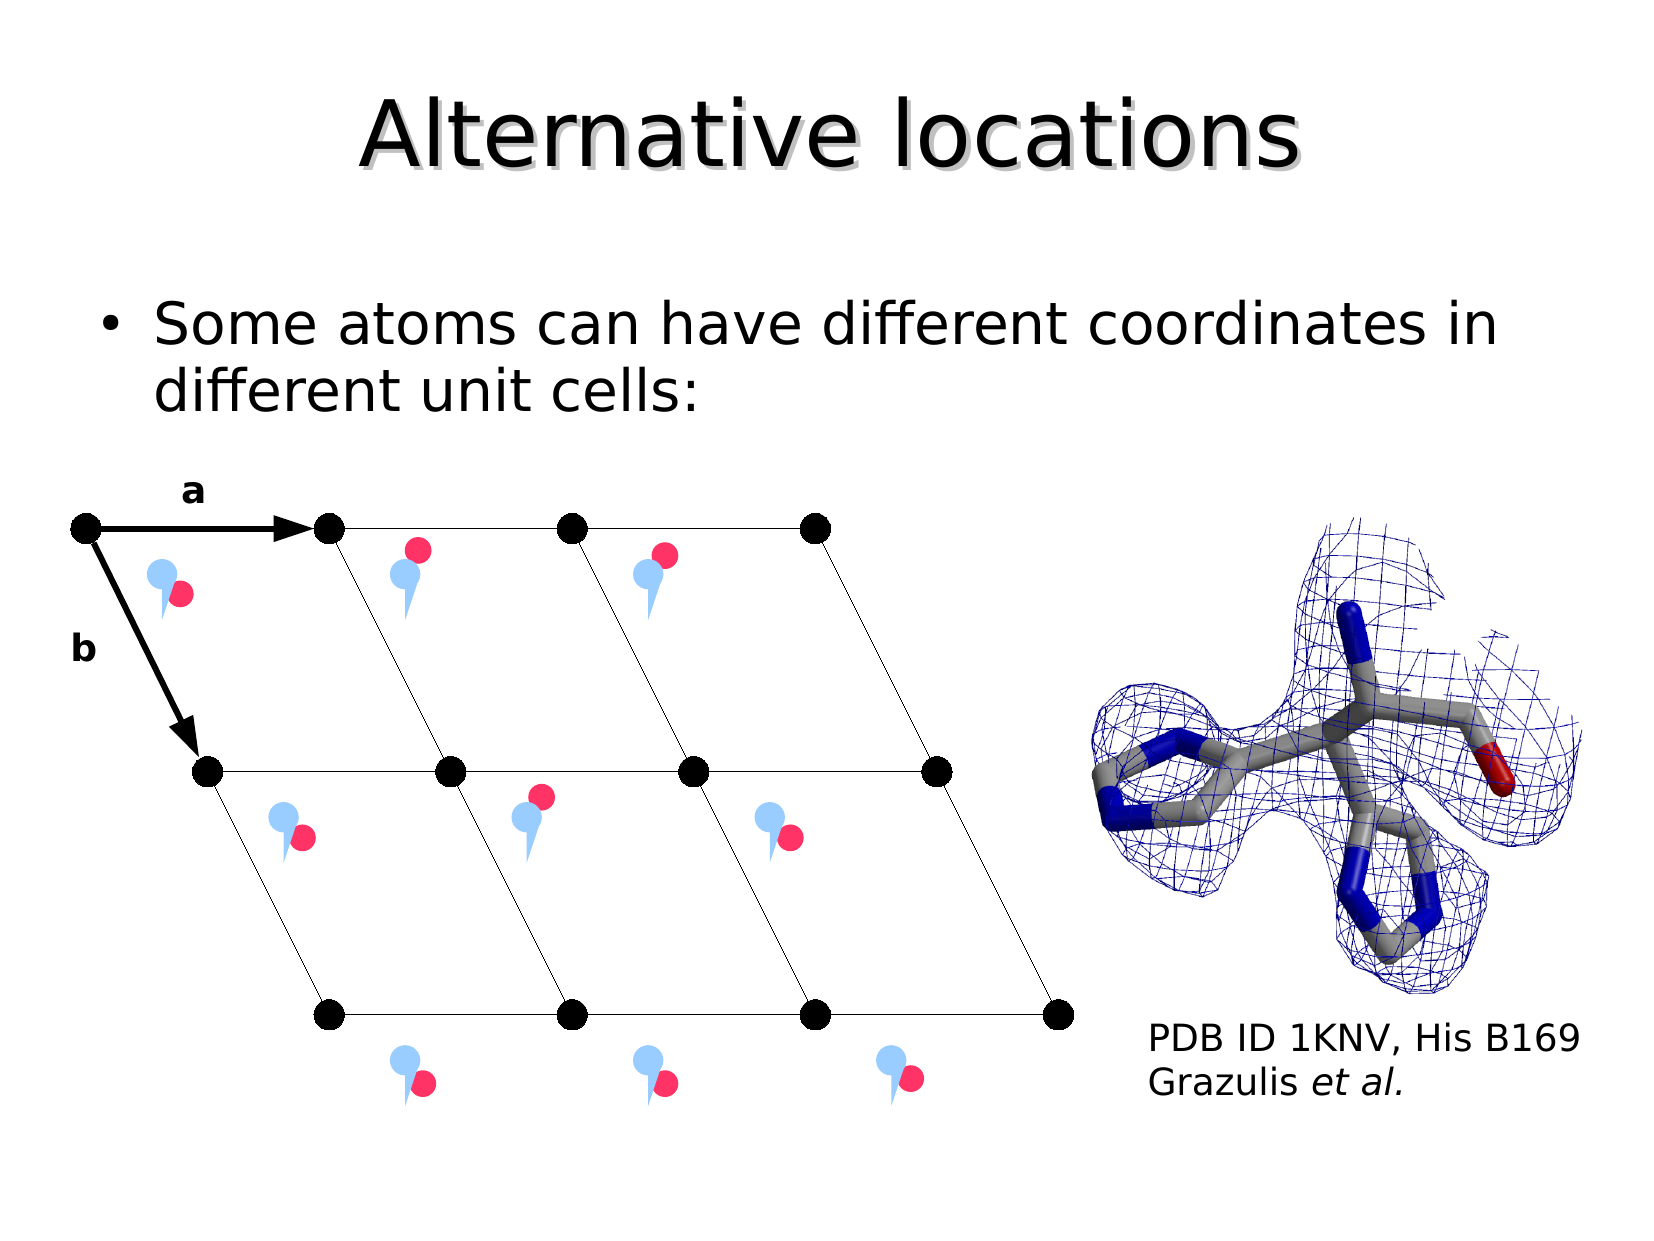

# Alternative locations
Some atoms can have different coordinates in different unit cells:
a
b
PDB ID 1KNV, His B169
Grazulis et al.